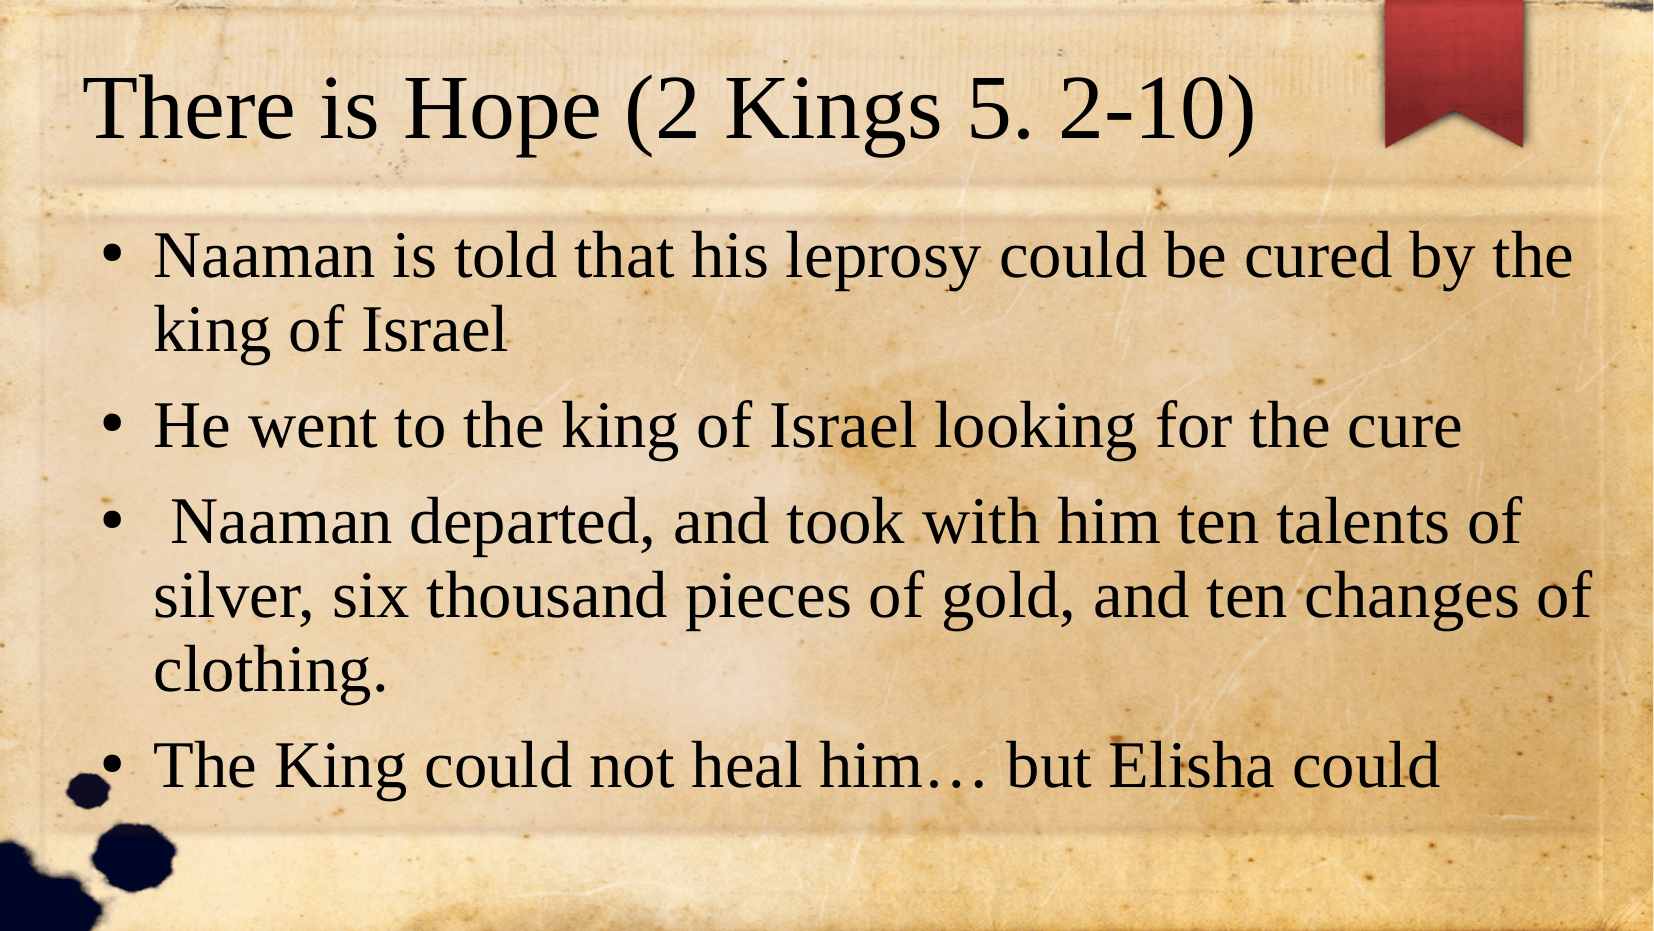

# There is Hope (2 Kings 5. 2-10)
Naaman is told that his leprosy could be cured by the king of Israel
He went to the king of Israel looking for the cure
 Naaman departed, and took with him ten talents of silver, six thousand pieces of gold, and ten changes of clothing.
The King could not heal him… but Elisha could